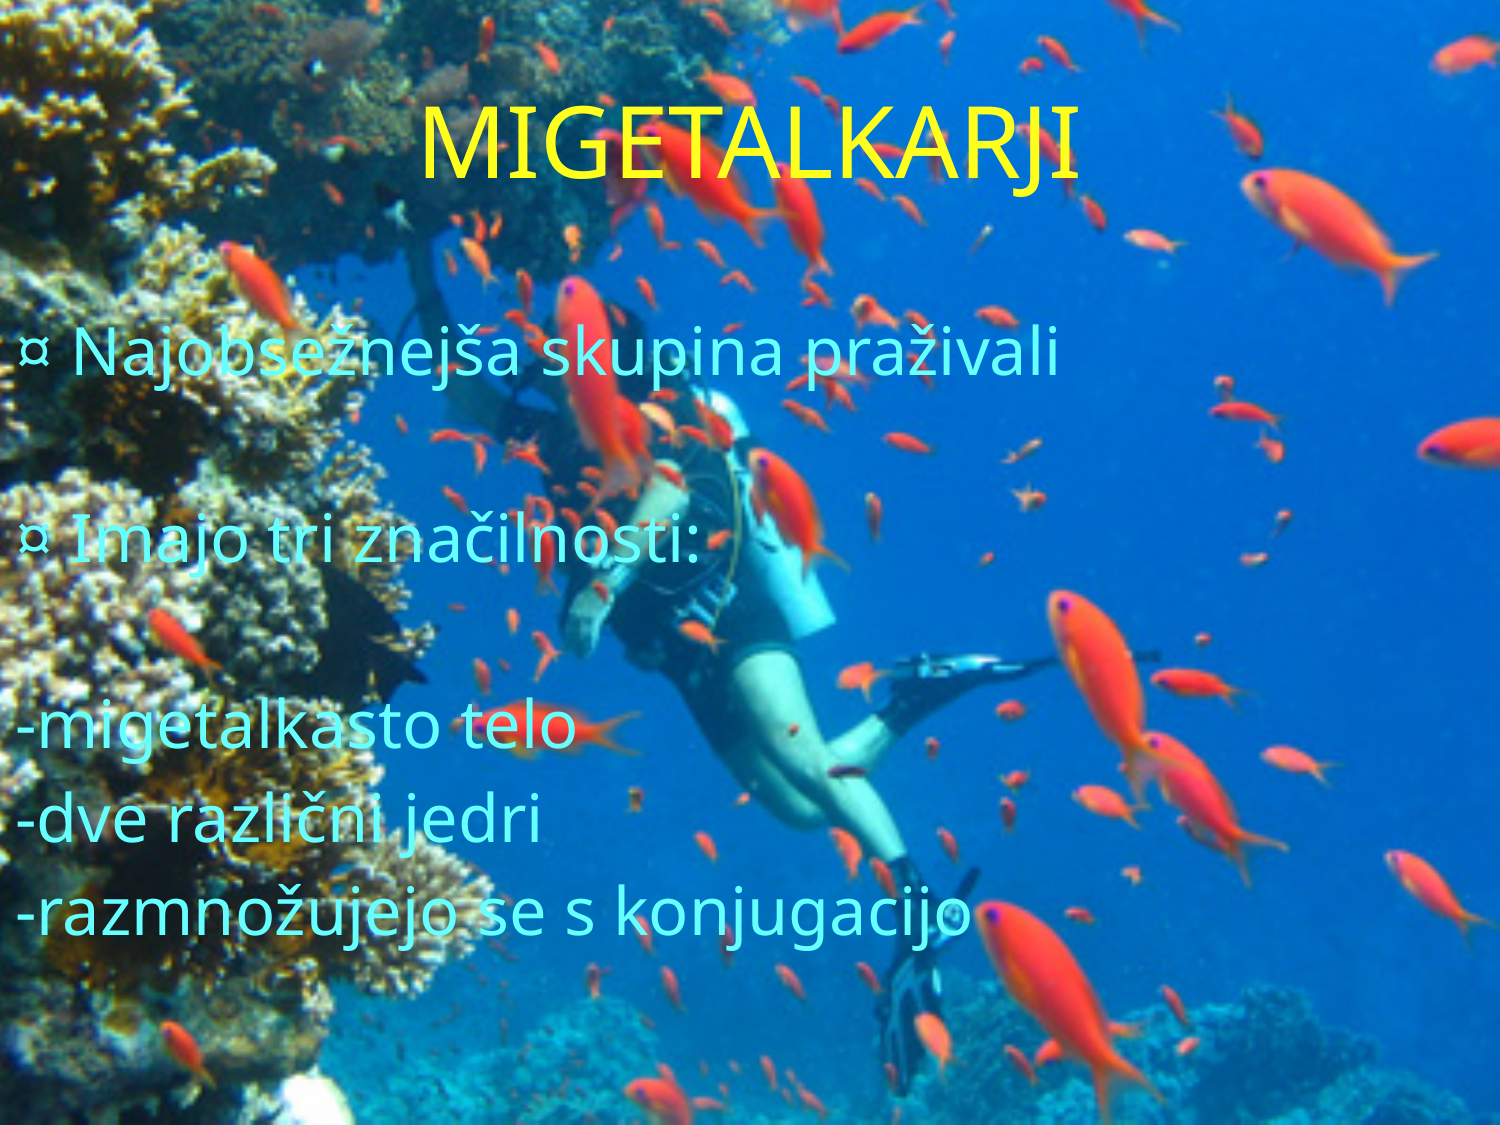

# MIGETALKARJI
¤ Najobsežnejša skupina praživali
¤ Imajo tri značilnosti:
-migetalkasto telo
-dve različni jedri
-razmnožujejo se s konjugacijo